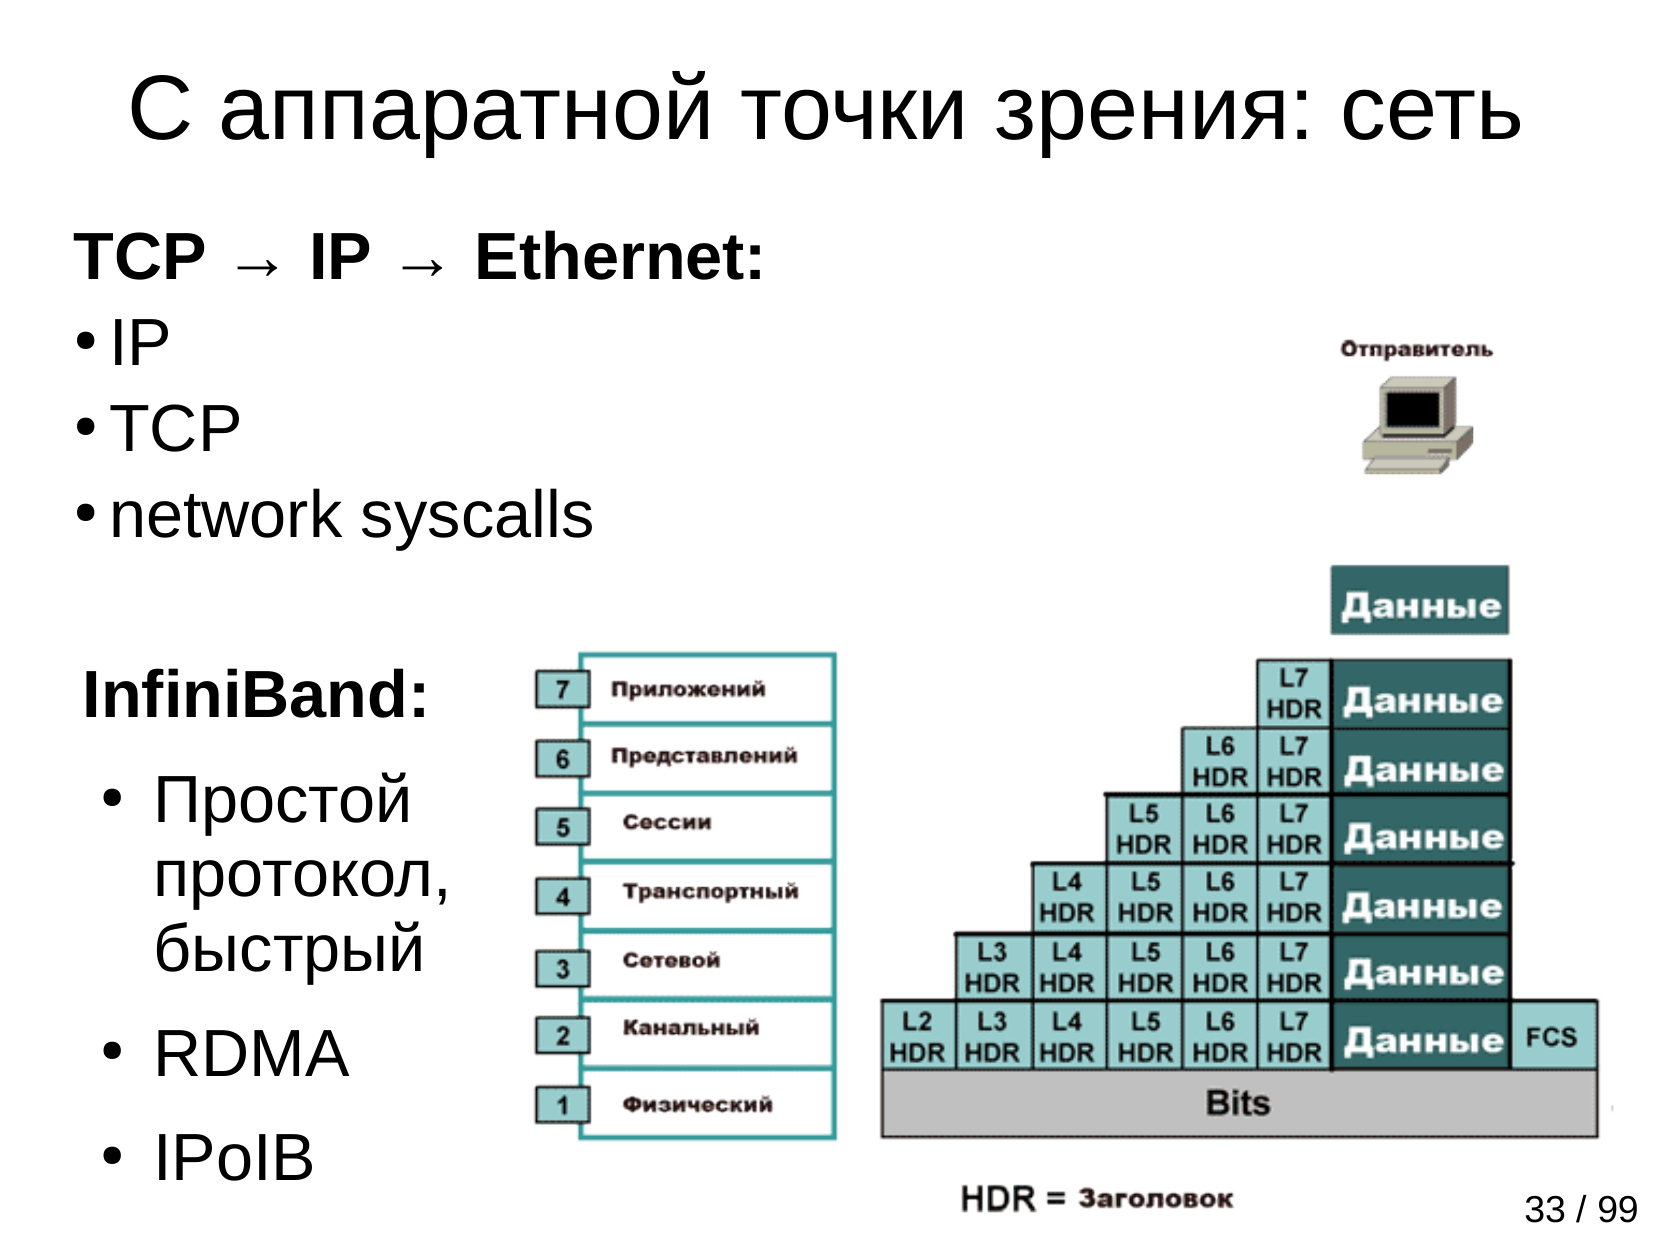

# С аппаратной точки зрения: сеть
TCP → IP → Ethernet:
IP
TCP
network syscalls
InfiniBand:
Простой протокол, быстрый
RDMA
IPoIB